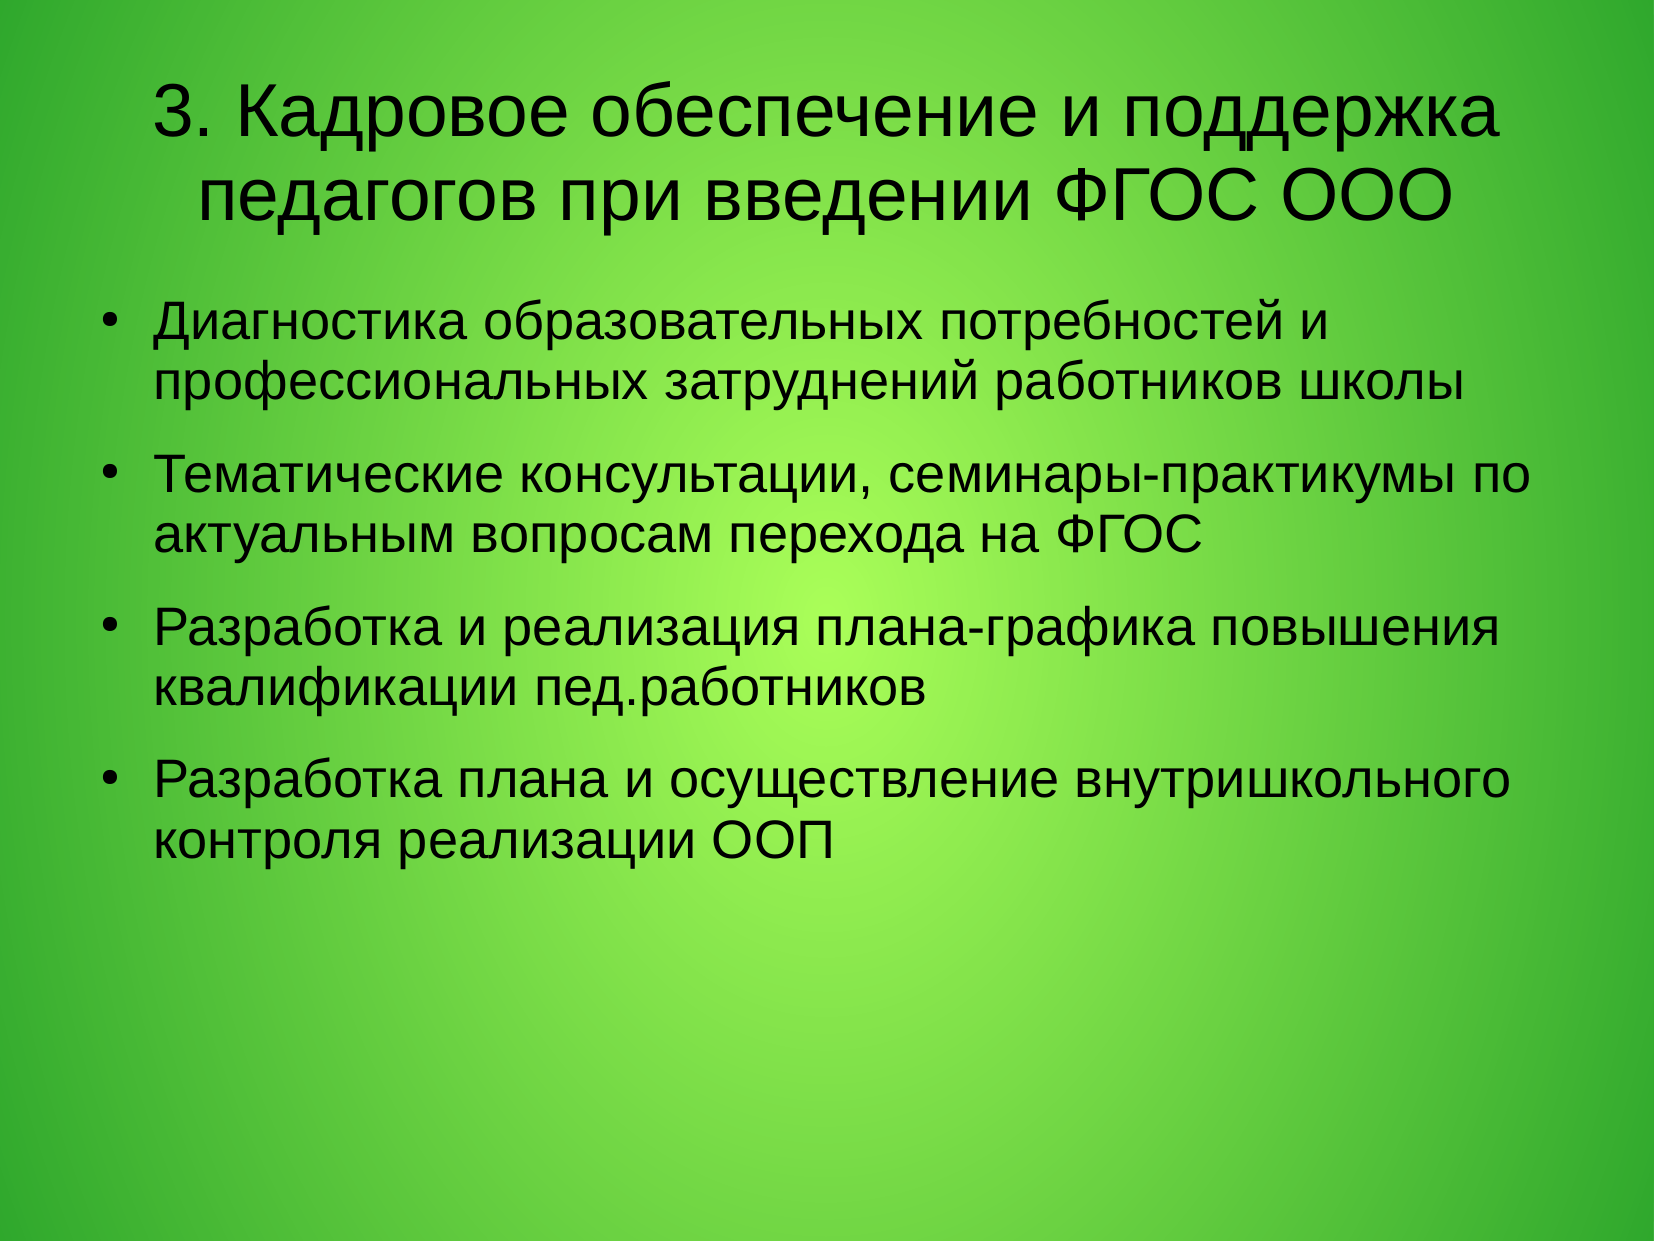

# 3. Кадровое обеспечение и поддержка педагогов при введении ФГОС ООО
Диагностика образовательных потребностей и профессиональных затруднений работников школы
Тематические консультации, семинары-практикумы по актуальным вопросам перехода на ФГОС
Разработка и реализация плана-графика повышения квалификации пед.работников
Разработка плана и осуществление внутришкольного контроля реализации ООП